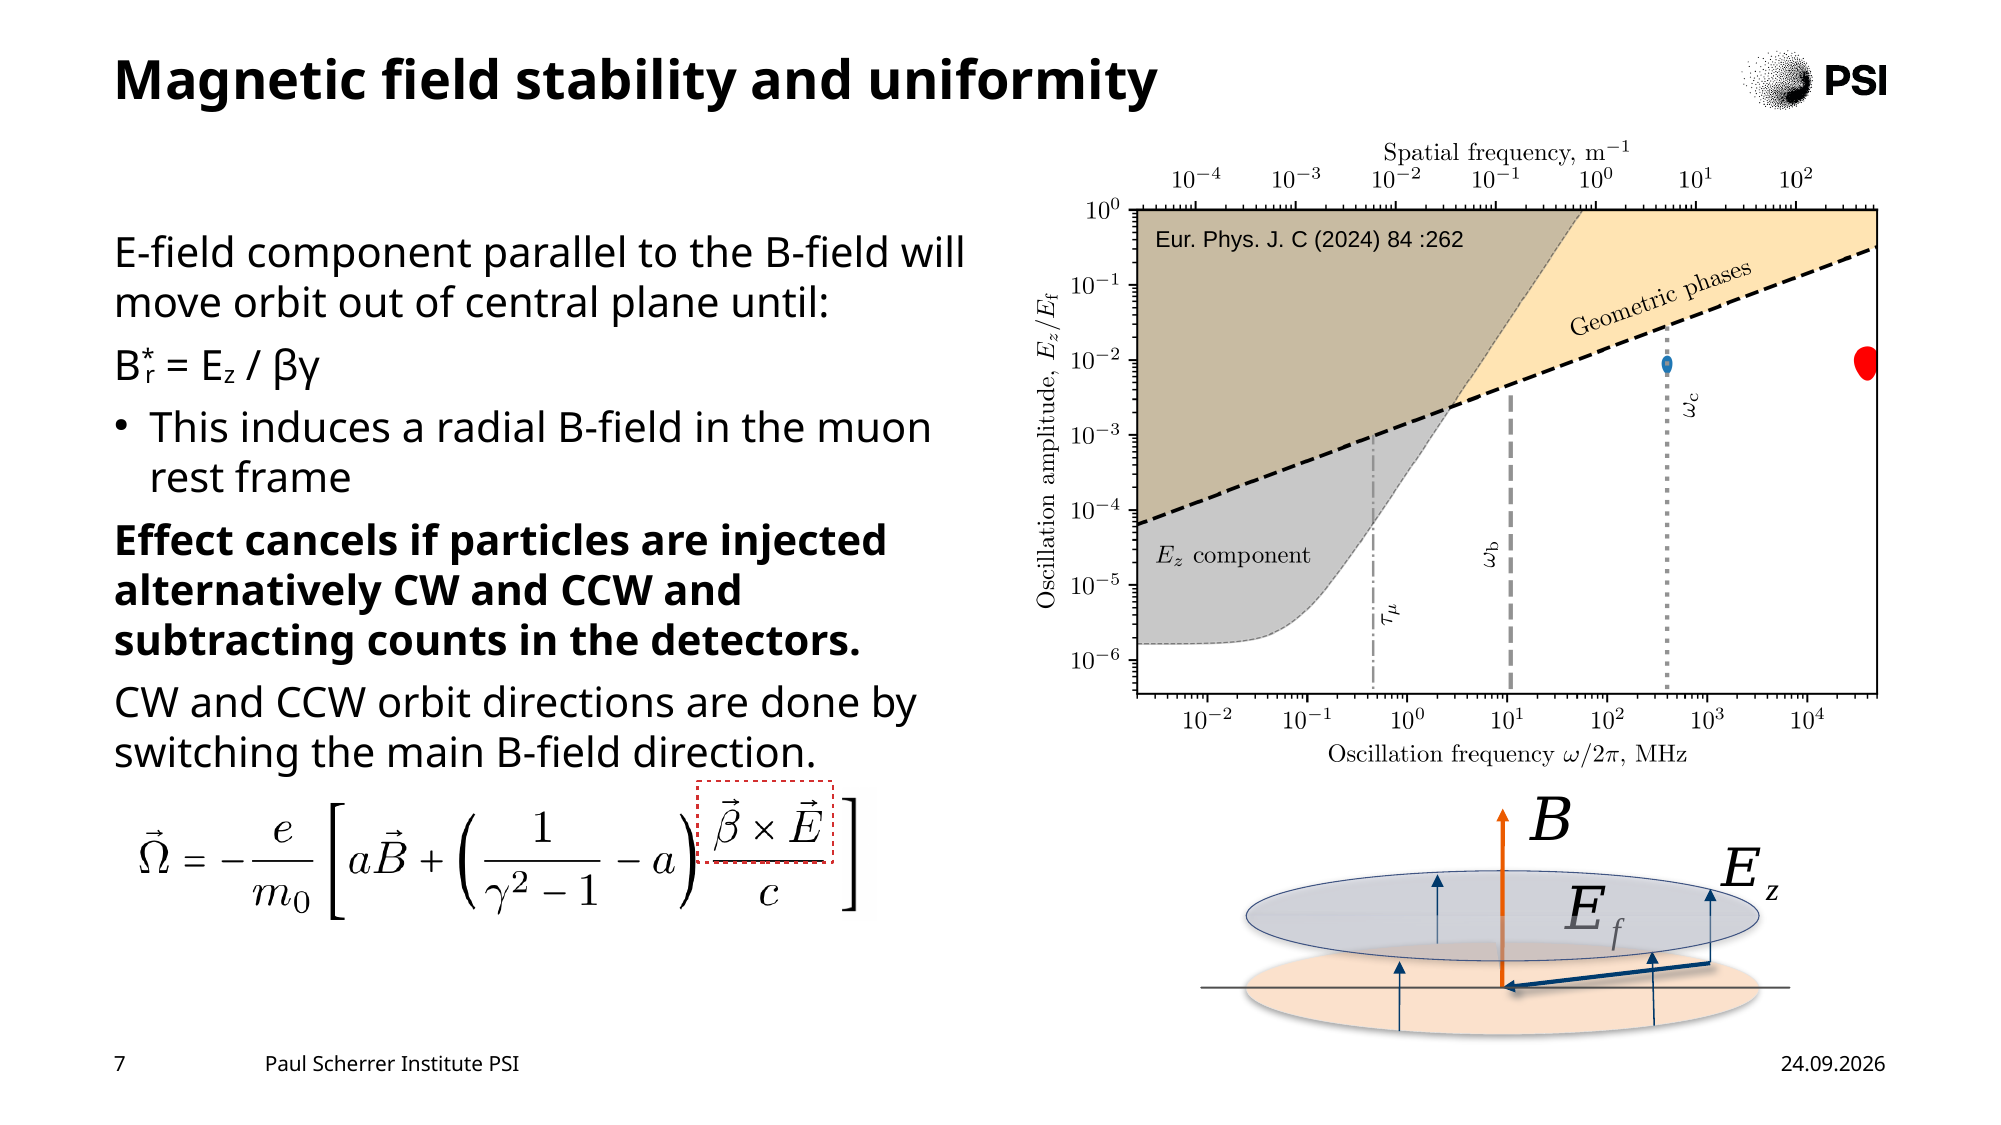

# Magnetic field stability and uniformity
Eur. Phys. J. C (2024) 84 :262
E-field component parallel to the B-field will move orbit out of central plane until:
B* r = Ez / βγ
This induces a radial B-field in the muon rest frame
Effect cancels if particles are injected alternatively CW and CCW and subtracting counts in the detectors.
CW and CCW orbit directions are done by switching the main B-field direction.
7
Paul Scherrer Institute PSI